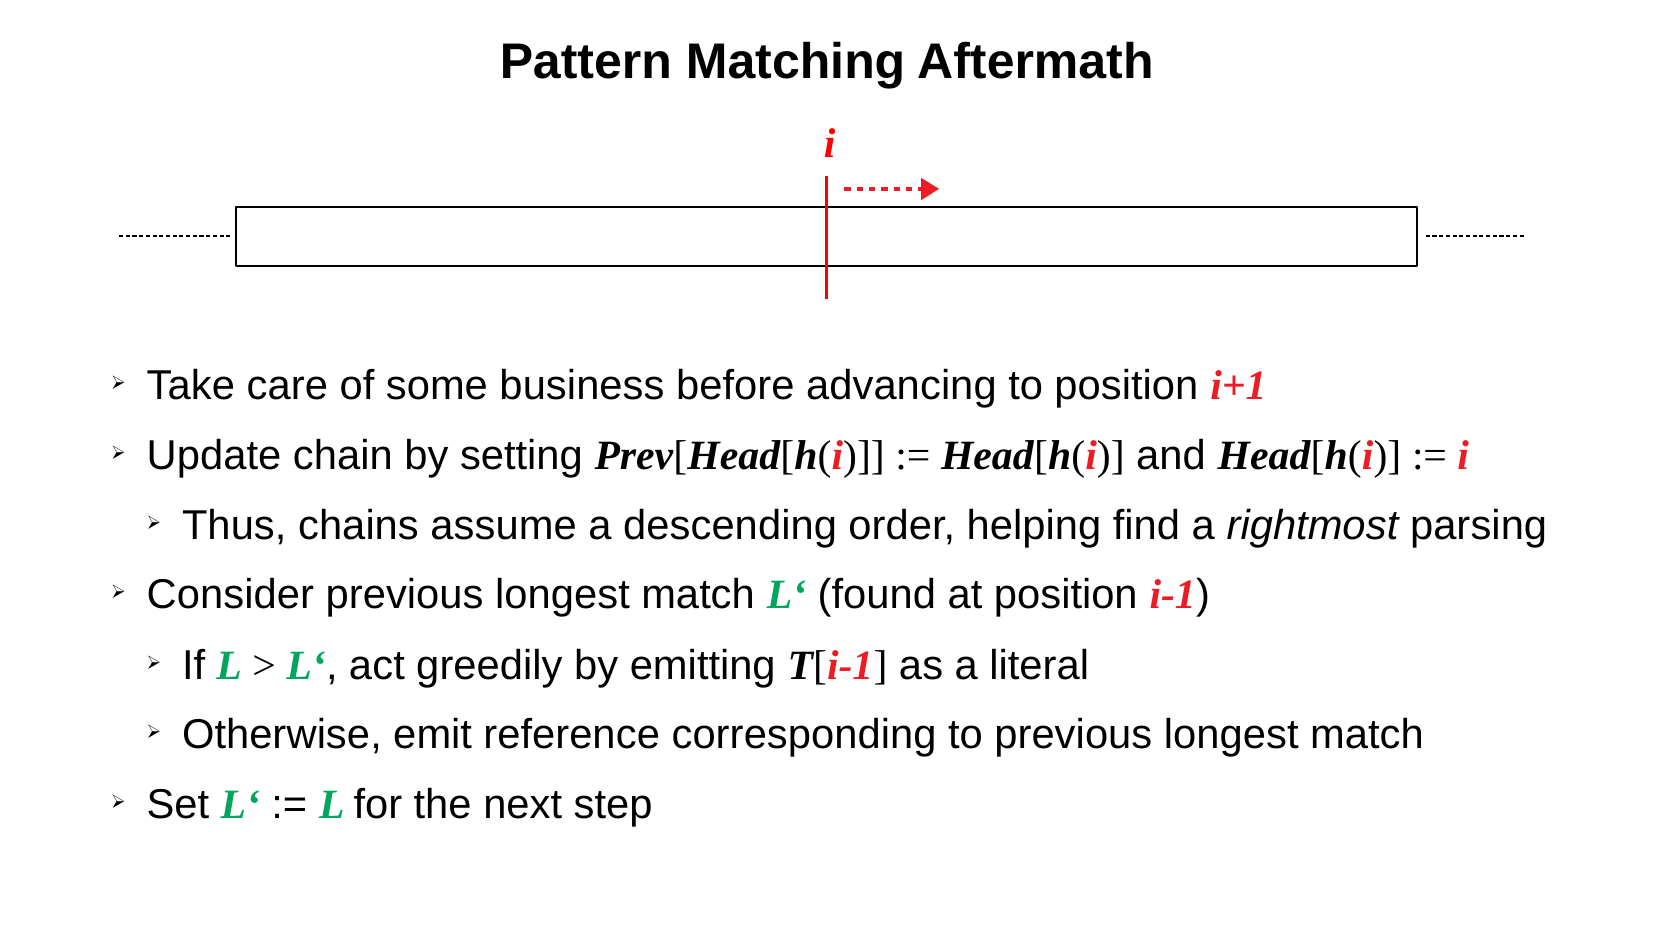

Pattern Matching Aftermath
i
Take care of some business before advancing to position i+1
Update chain by setting Prev[Head[h(i)]] := Head[h(i)] and Head[h(i)] := i
Thus, chains assume a descending order, helping find a rightmost parsing
Consider previous longest match L‘ (found at position i-1)
If L > L‘, act greedily by emitting T[i-1] as a literal
Otherwise, emit reference corresponding to previous longest match
Set L‘ := L for the next step